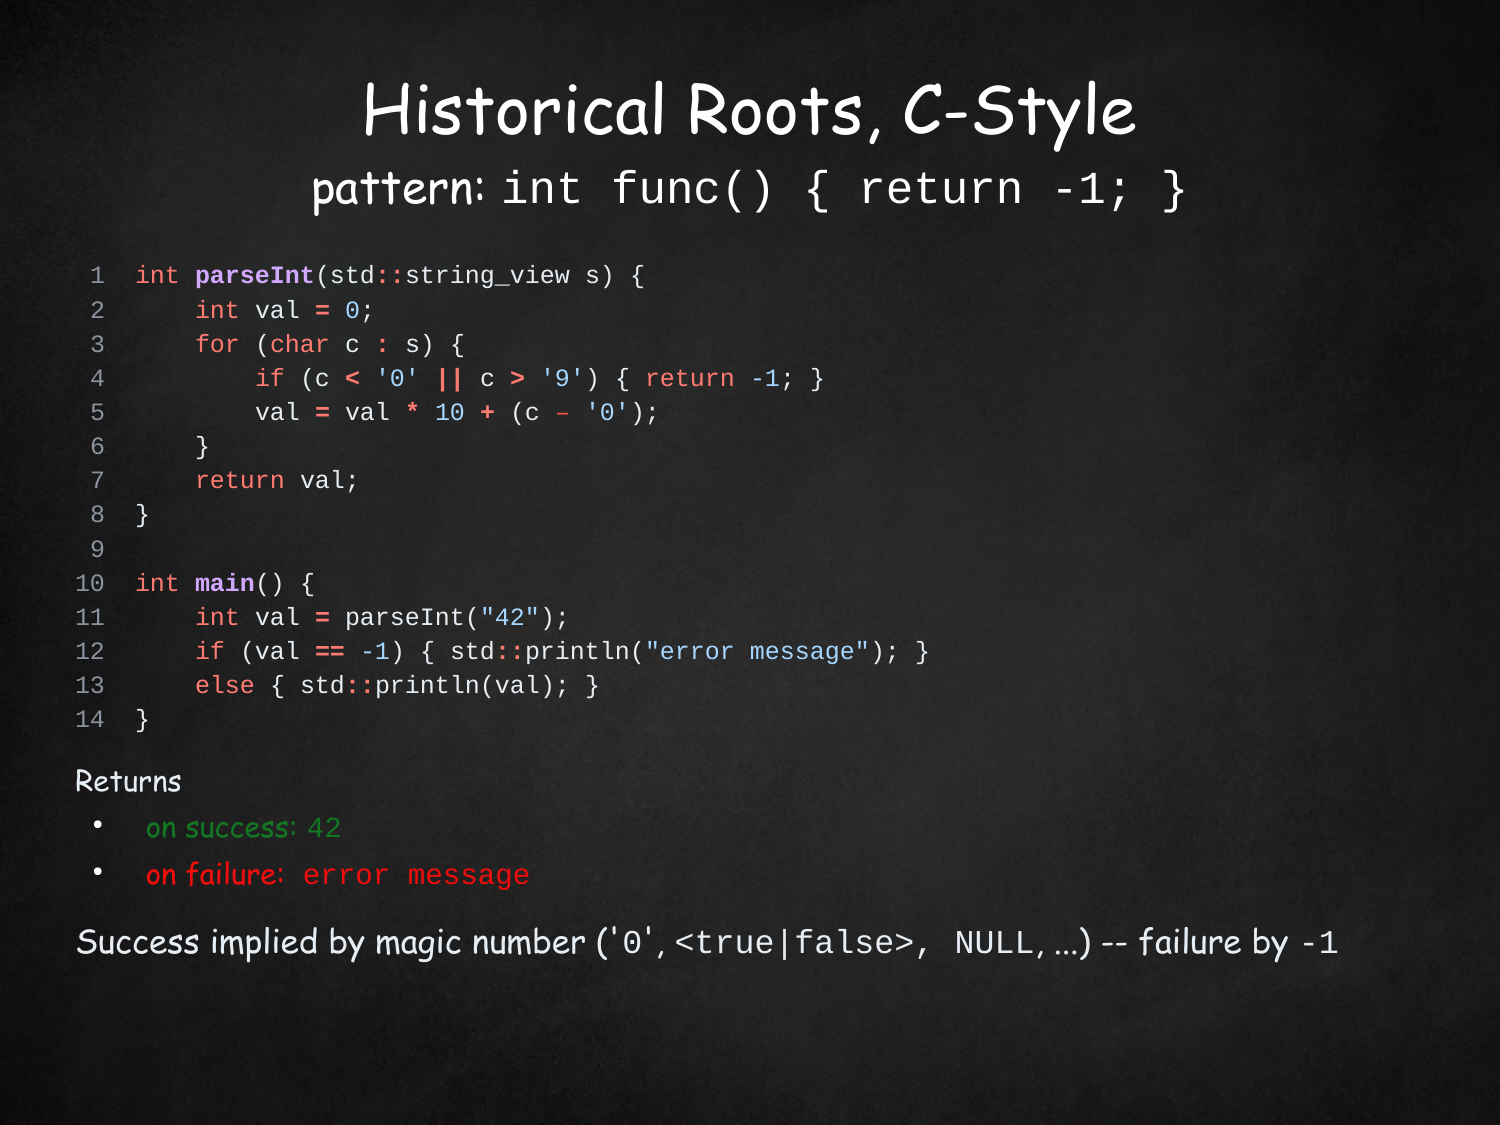

# Historical Roots, C-Style pattern: int func() { return -1; }
 1 int parseInt(std::string_view s) {
 2 int val = 0;
 3 for (char c : s) {
 4 if (c < '0' || c > '9') { return -1; }
 5 val = val * 10 + (c – '0');
 6 }
 7 return val;
 8 }
 9
10 int main() {
11 int val = parseInt("42");
12 if (val == -1) { std::println("error message"); }
13 else { std::println(val); }
14 }
Returns
on success: 42
on failure: error message
Success implied by magic number ('0', <true|false>, NULL, ...) -- failure by -1